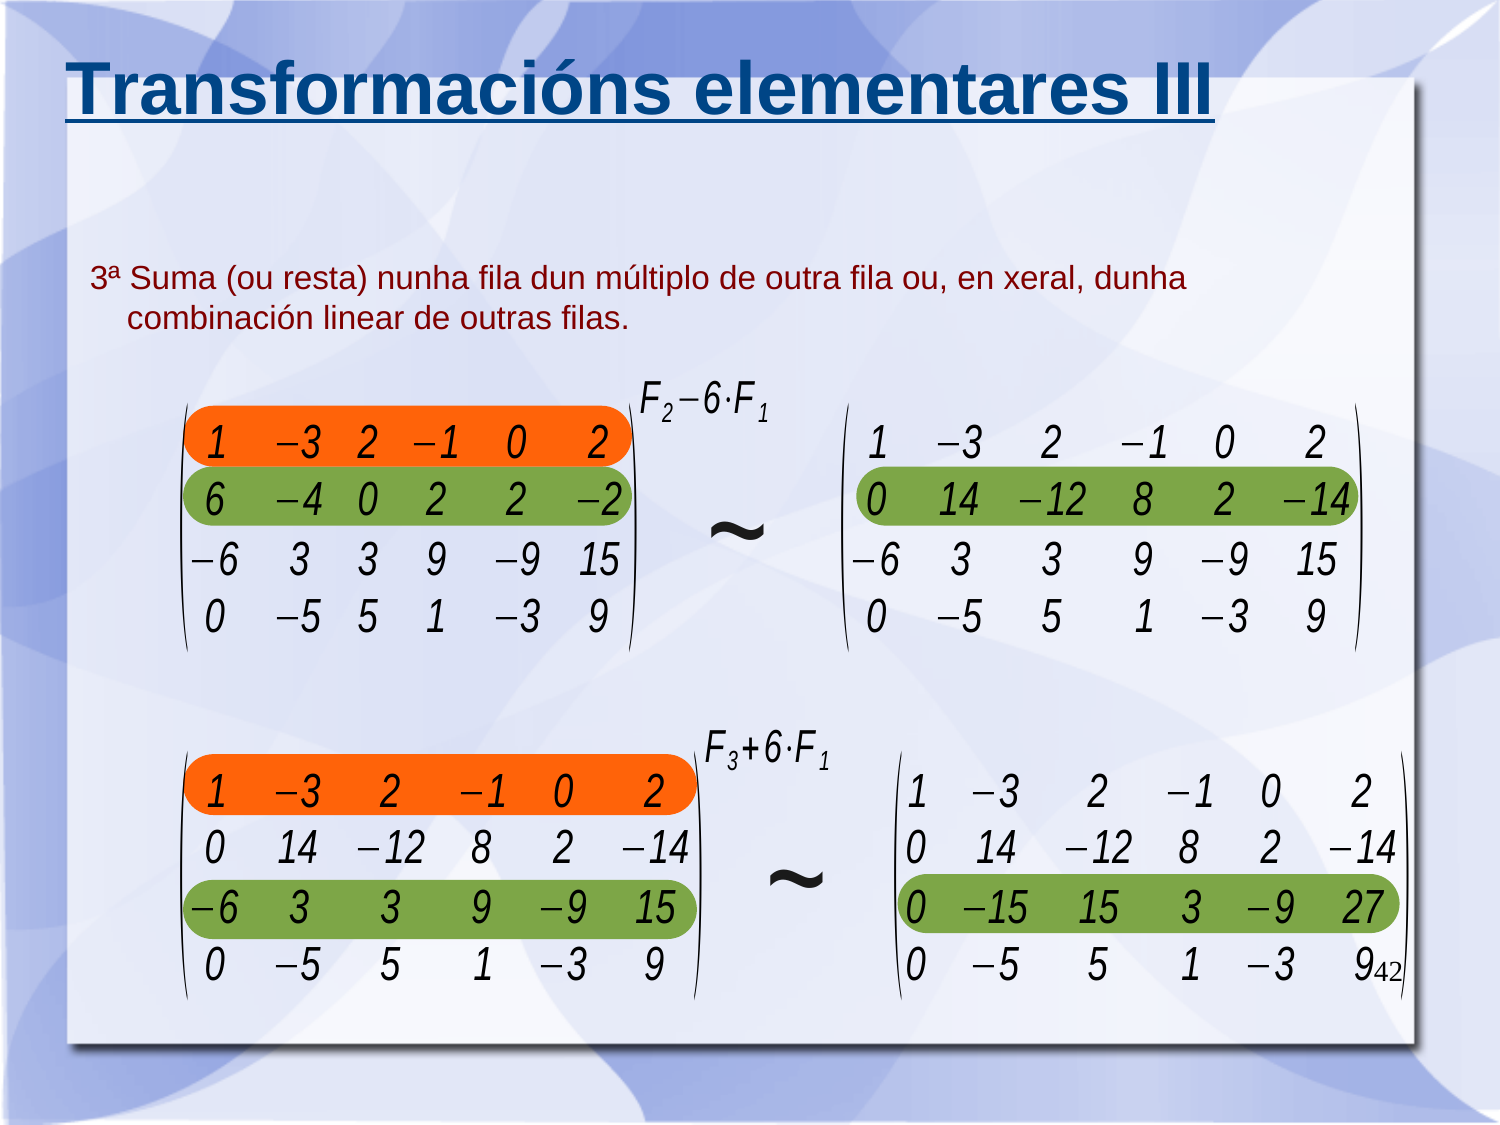

# Transformacións elementares III
3ª Suma (ou resta) nunha fila dun múltiplo de outra fila ou, en xeral, dunha
 combinación linear de outras filas.
42